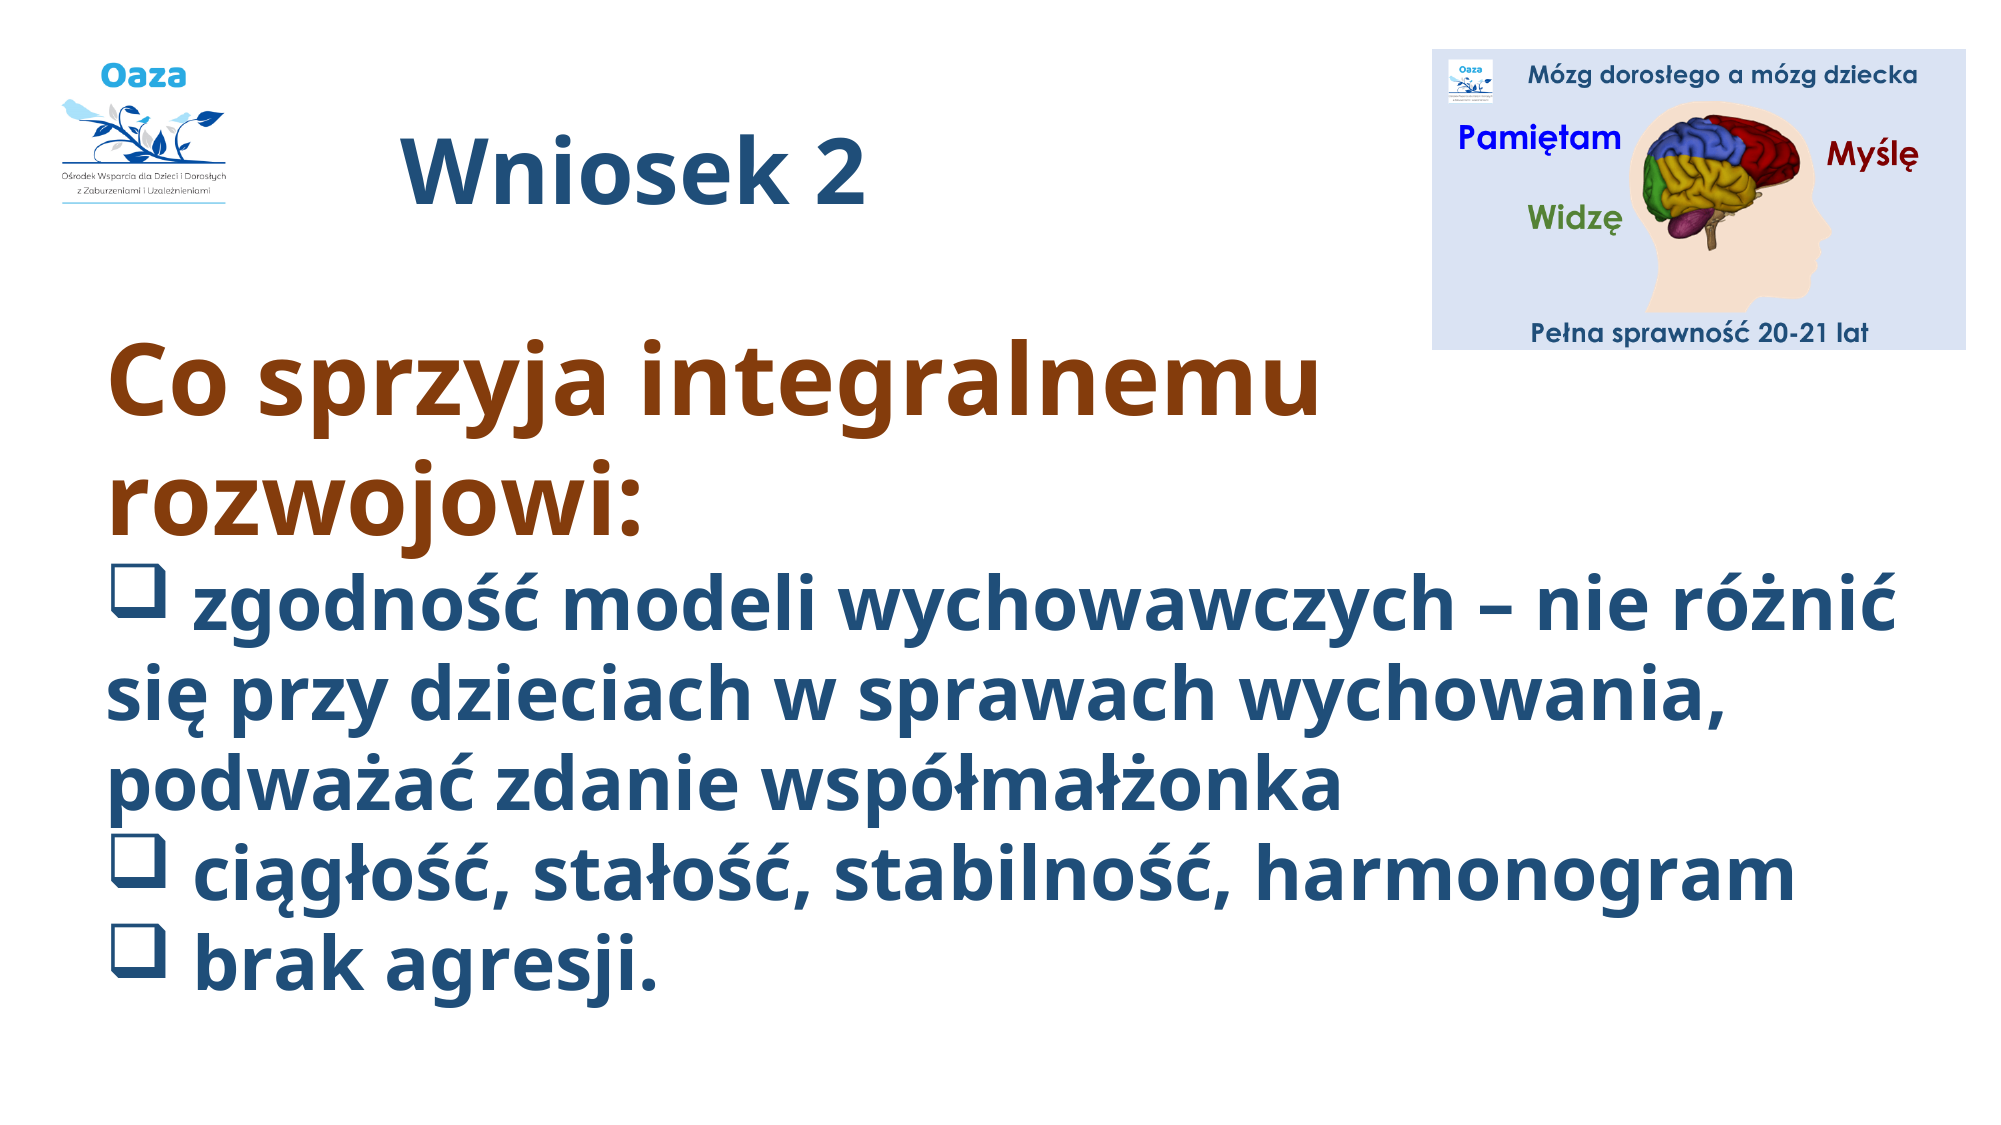

Wniosek 2
Co sprzyja integralnemu
rozwojowi:
 zgodność modeli wychowawczych – nie różnić się przy dzieciach w sprawach wychowania, podważać zdanie współmałżonka
 ciągłość, stałość, stabilność, harmonogram
 brak agresji.